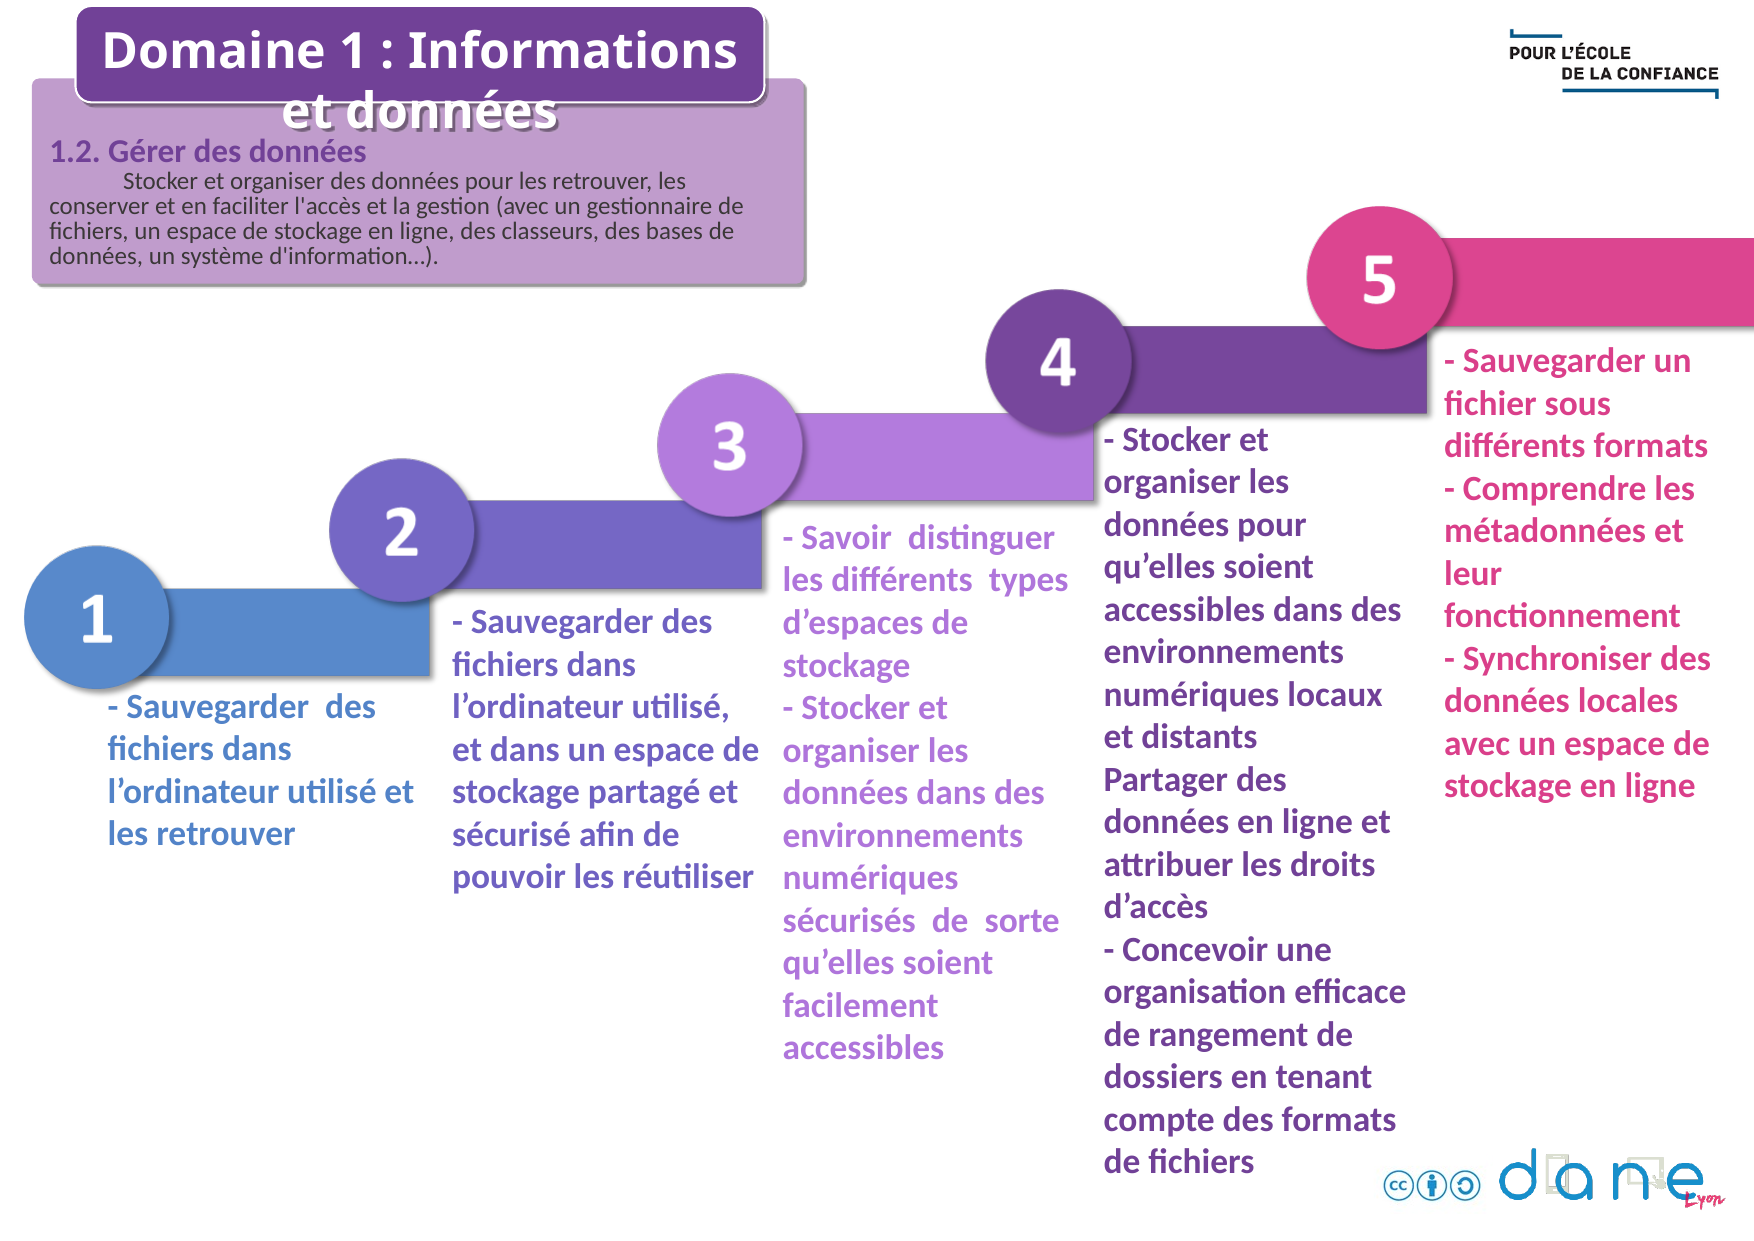

Domaine 1 : Informations et données
1.2. Gérer des données
	Stocker et organiser des données pour les retrouver, les conserver et en faciliter l'accès et la gestion (avec un gestionnaire de fichiers, un espace de stockage en ligne, des classeurs, des bases de données, un système d'information…).
- Sauvegarder un fichier sous différents formats
- Comprendre les métadonnées et leur fonctionnement
- Synchroniser des données locales avec un espace de stockage en ligne
- Stocker et organiser les données pour qu’elles soient accessibles dans des environnements numériques locaux et distants
Partager des données en ligne et attribuer les droits d’accès
- Concevoir une organisation efficace de rangement de dossiers en tenant compte des formats de fichiers
- Savoir distinguer les différents types d’espaces de stockage
- Stocker et organiser les données dans des environnements numériques sécurisés de sorte qu’elles soient facilement accessibles
- Sauvegarder des fichiers dans l’ordinateur utilisé, et dans un espace de stockage partagé et sécurisé afin de pouvoir les réutiliser
- Sauvegarder des fichiers dans l’ordinateur utilisé et les retrouver